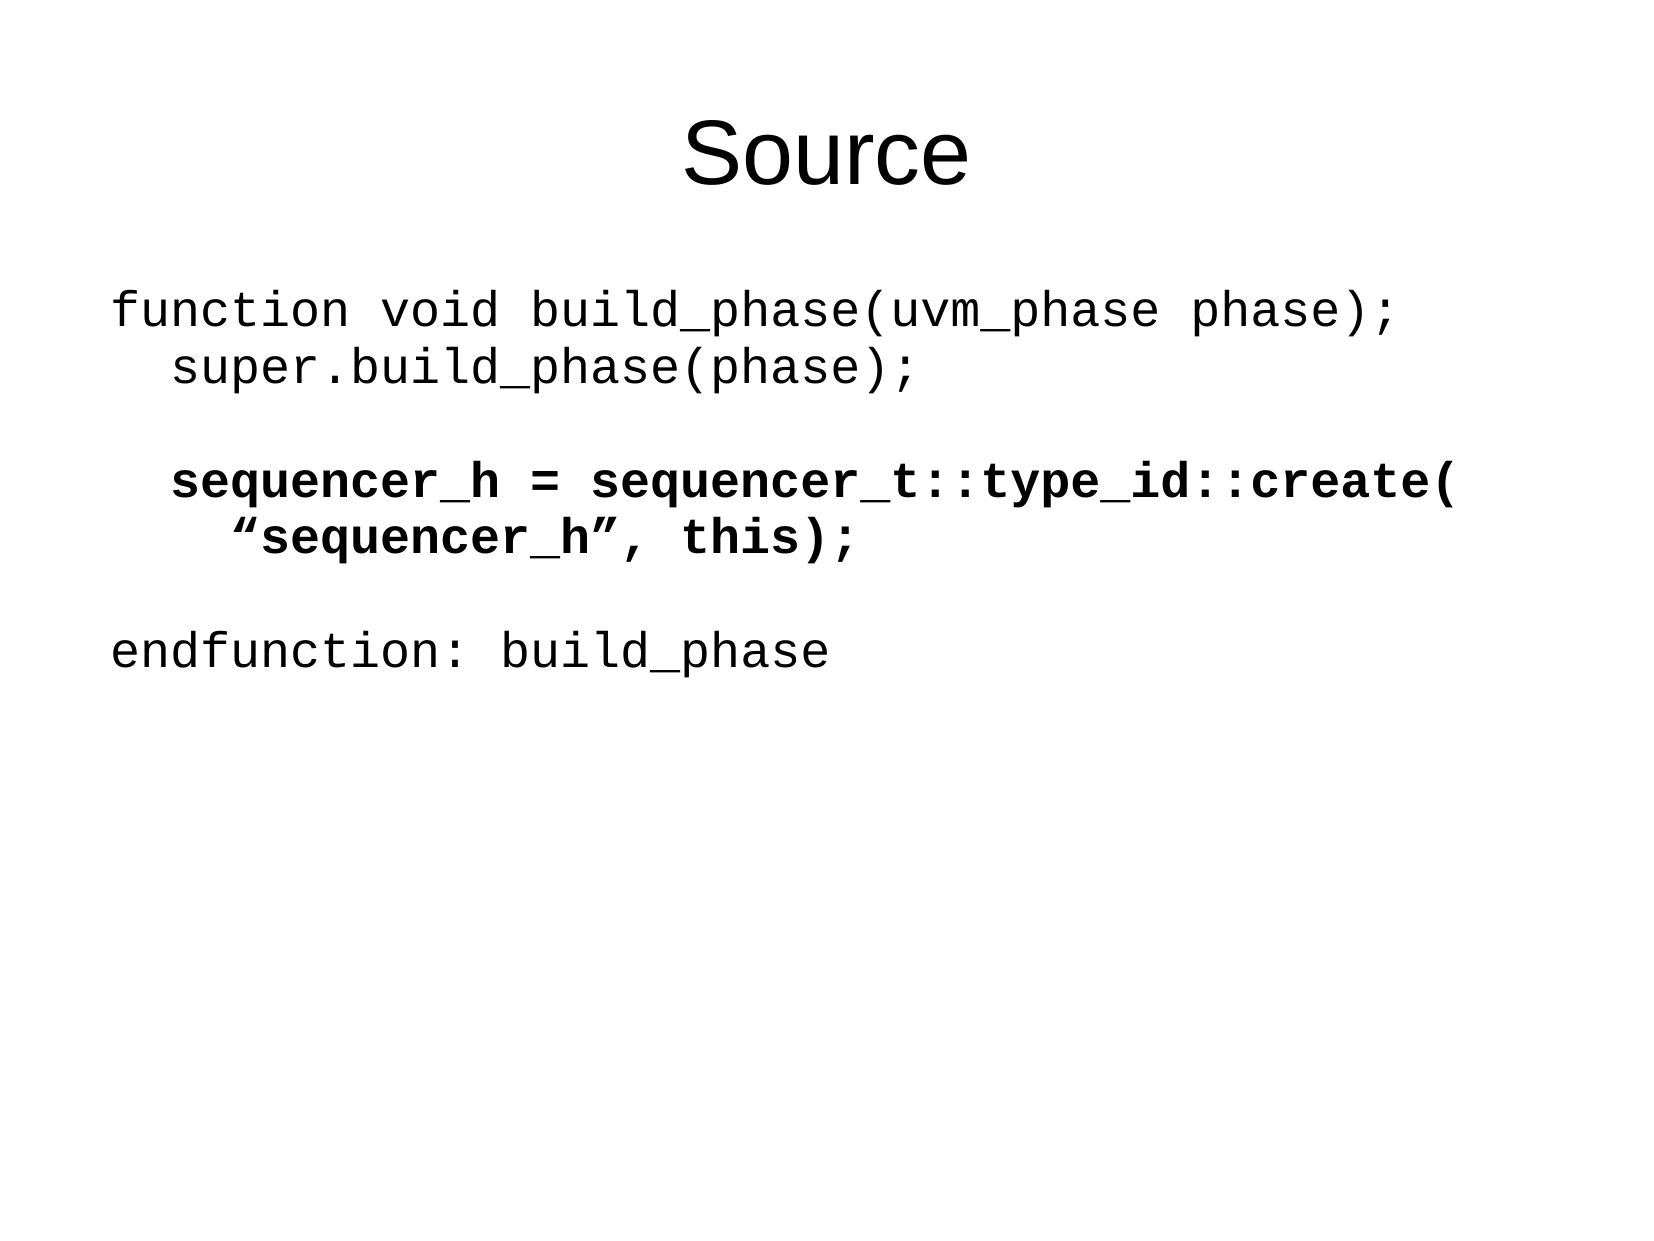

# Source
function void build_phase(uvm_phase phase);
 super.build_phase(phase);
 sequencer_h = sequencer_t::type_id::create(
 “sequencer_h”, this);
endfunction: build_phase